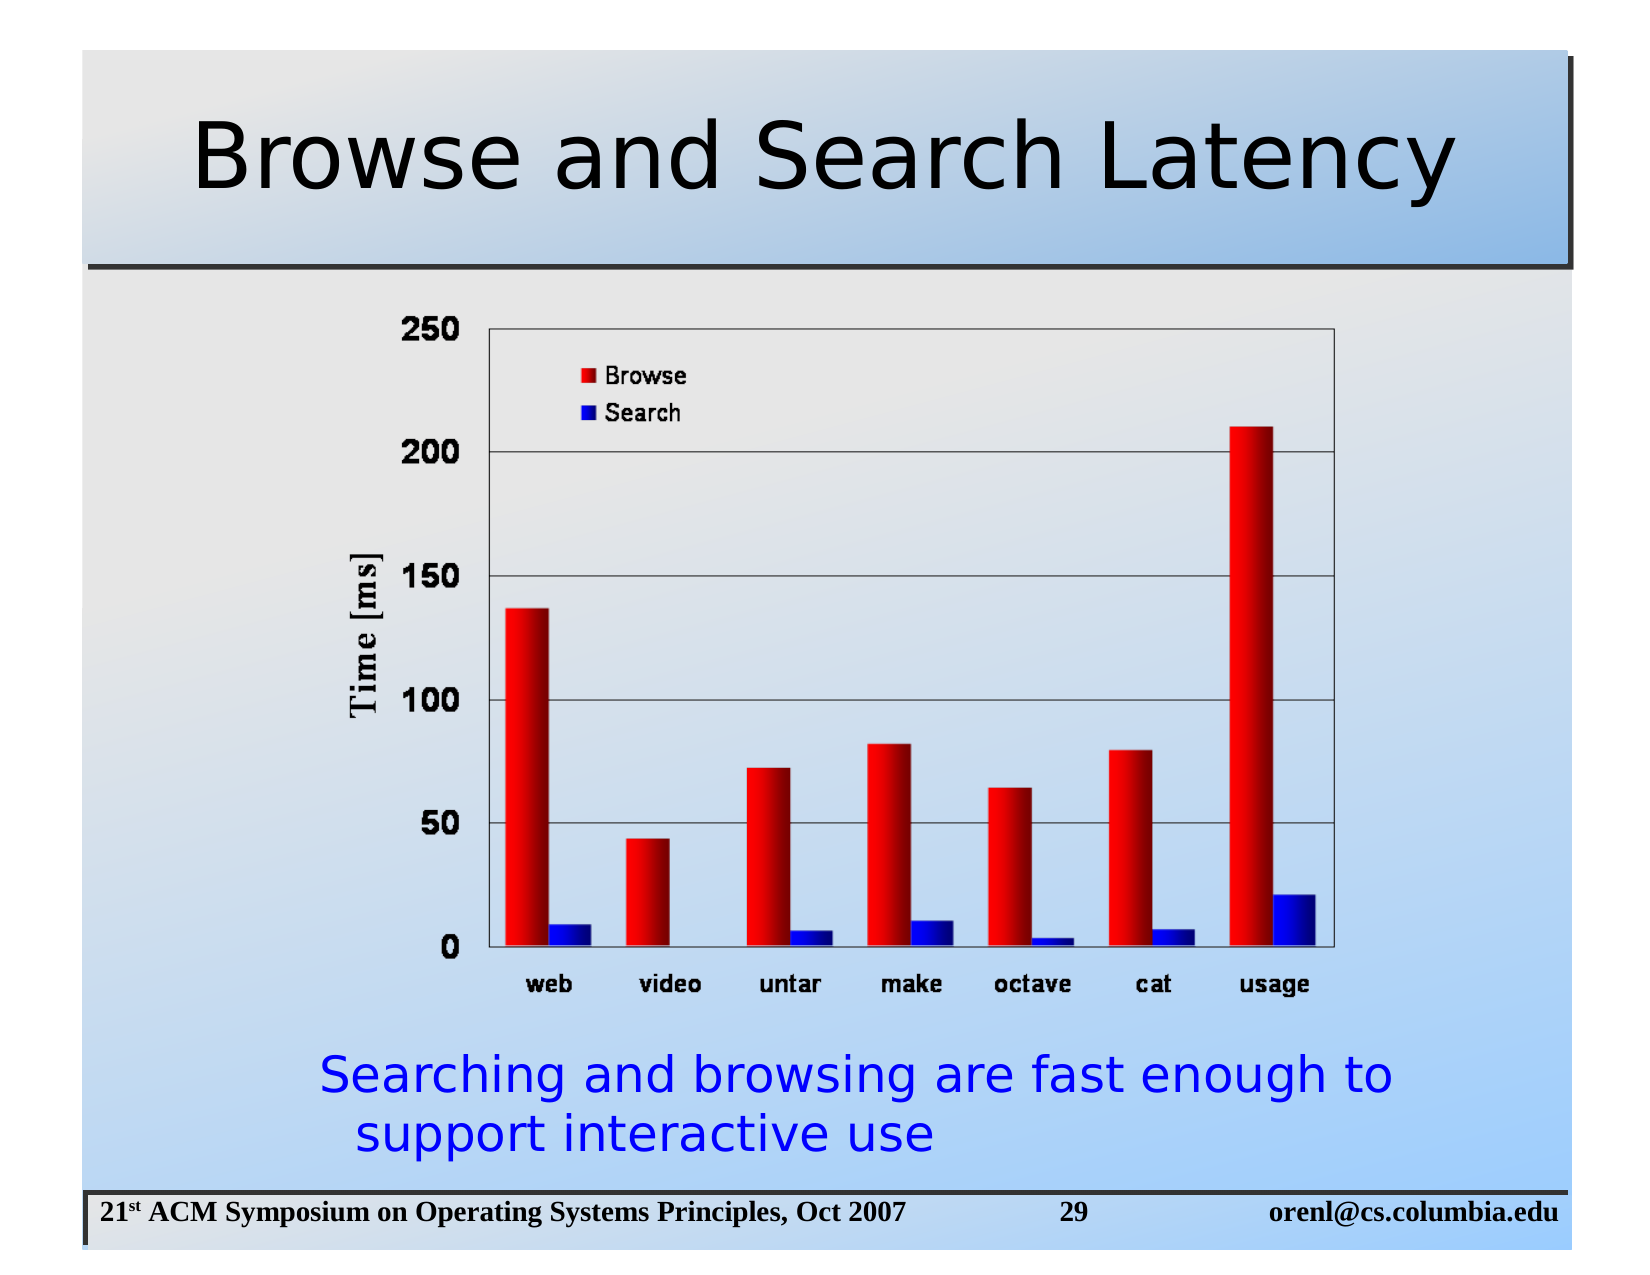

# Browse and Search Latency
Searching and browsing are fast enough to support interactive use